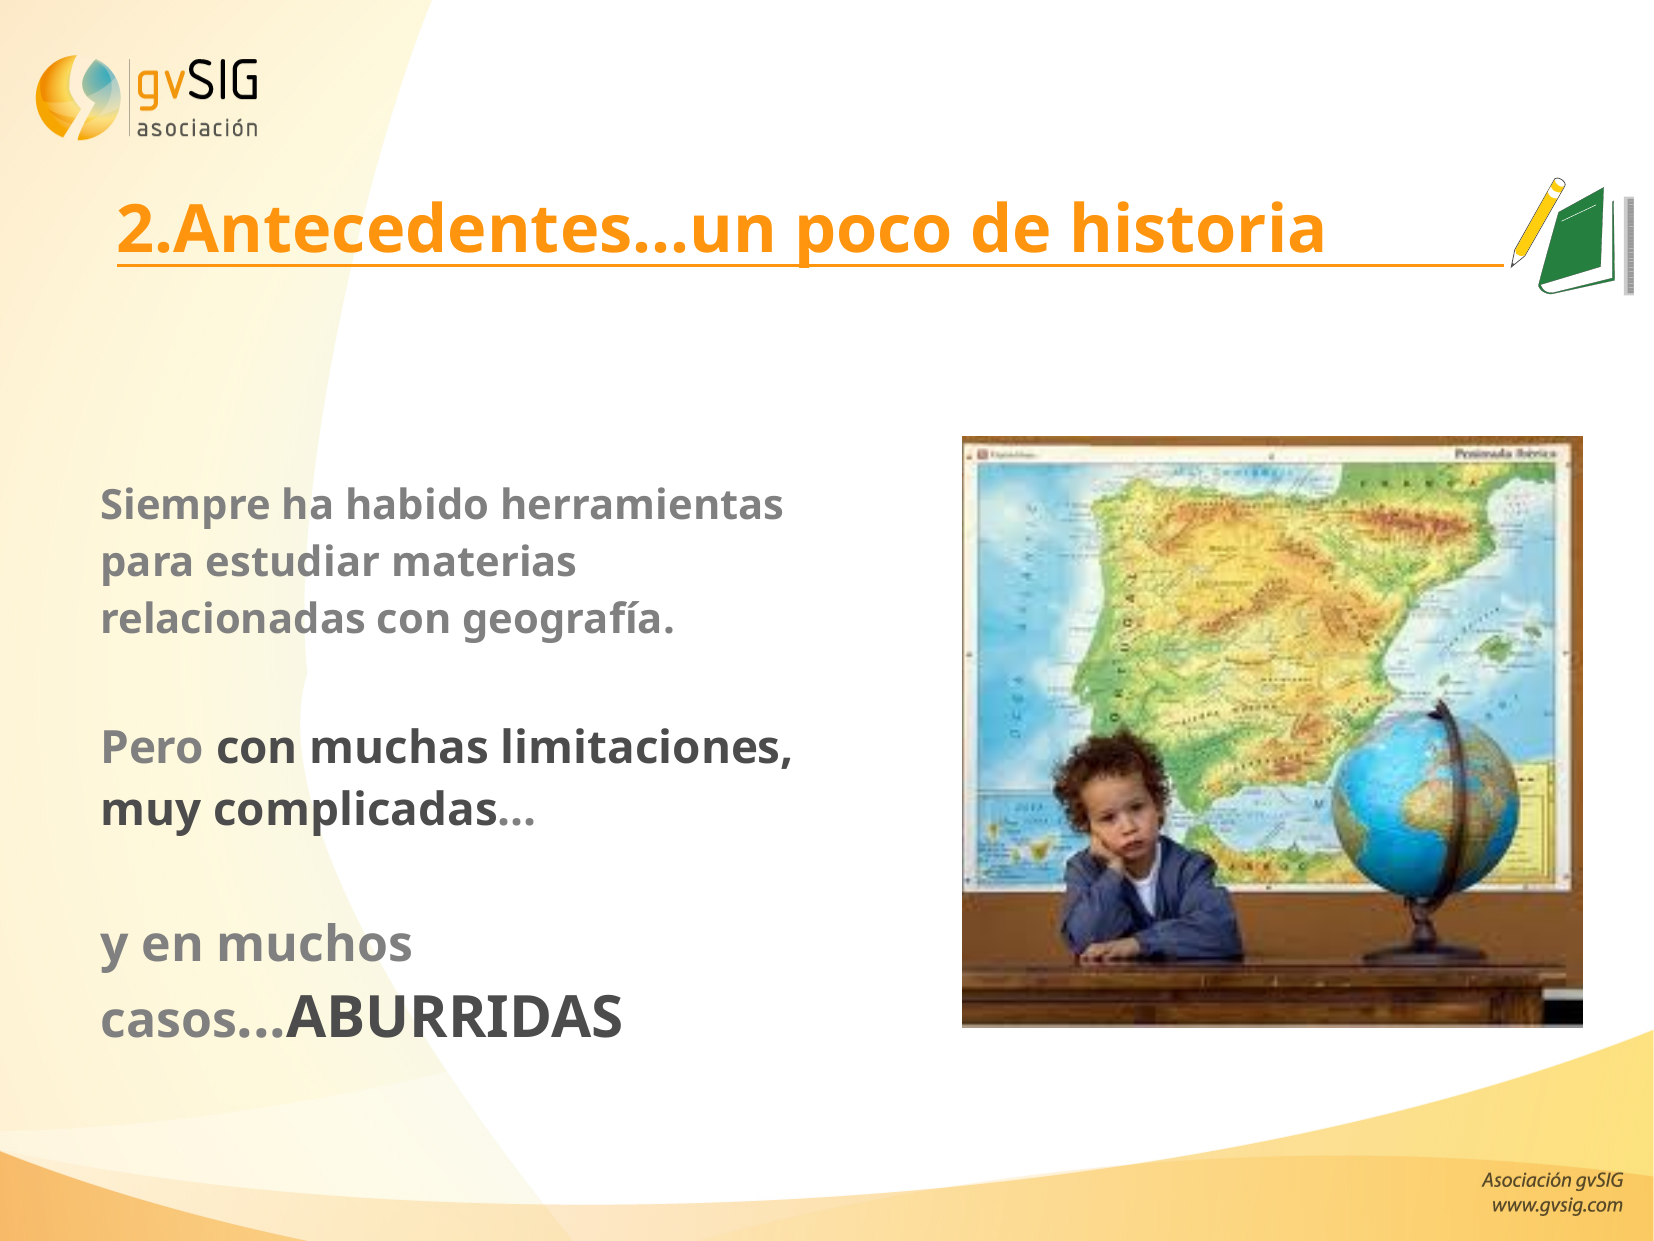

# 2.Antecedentes...un poco de historia
Siempre ha habido herramientas para estudiar materias relacionadas con geografía.
Pero con muchas limitaciones, muy complicadas...
y en muchos casos...ABURRIDAS